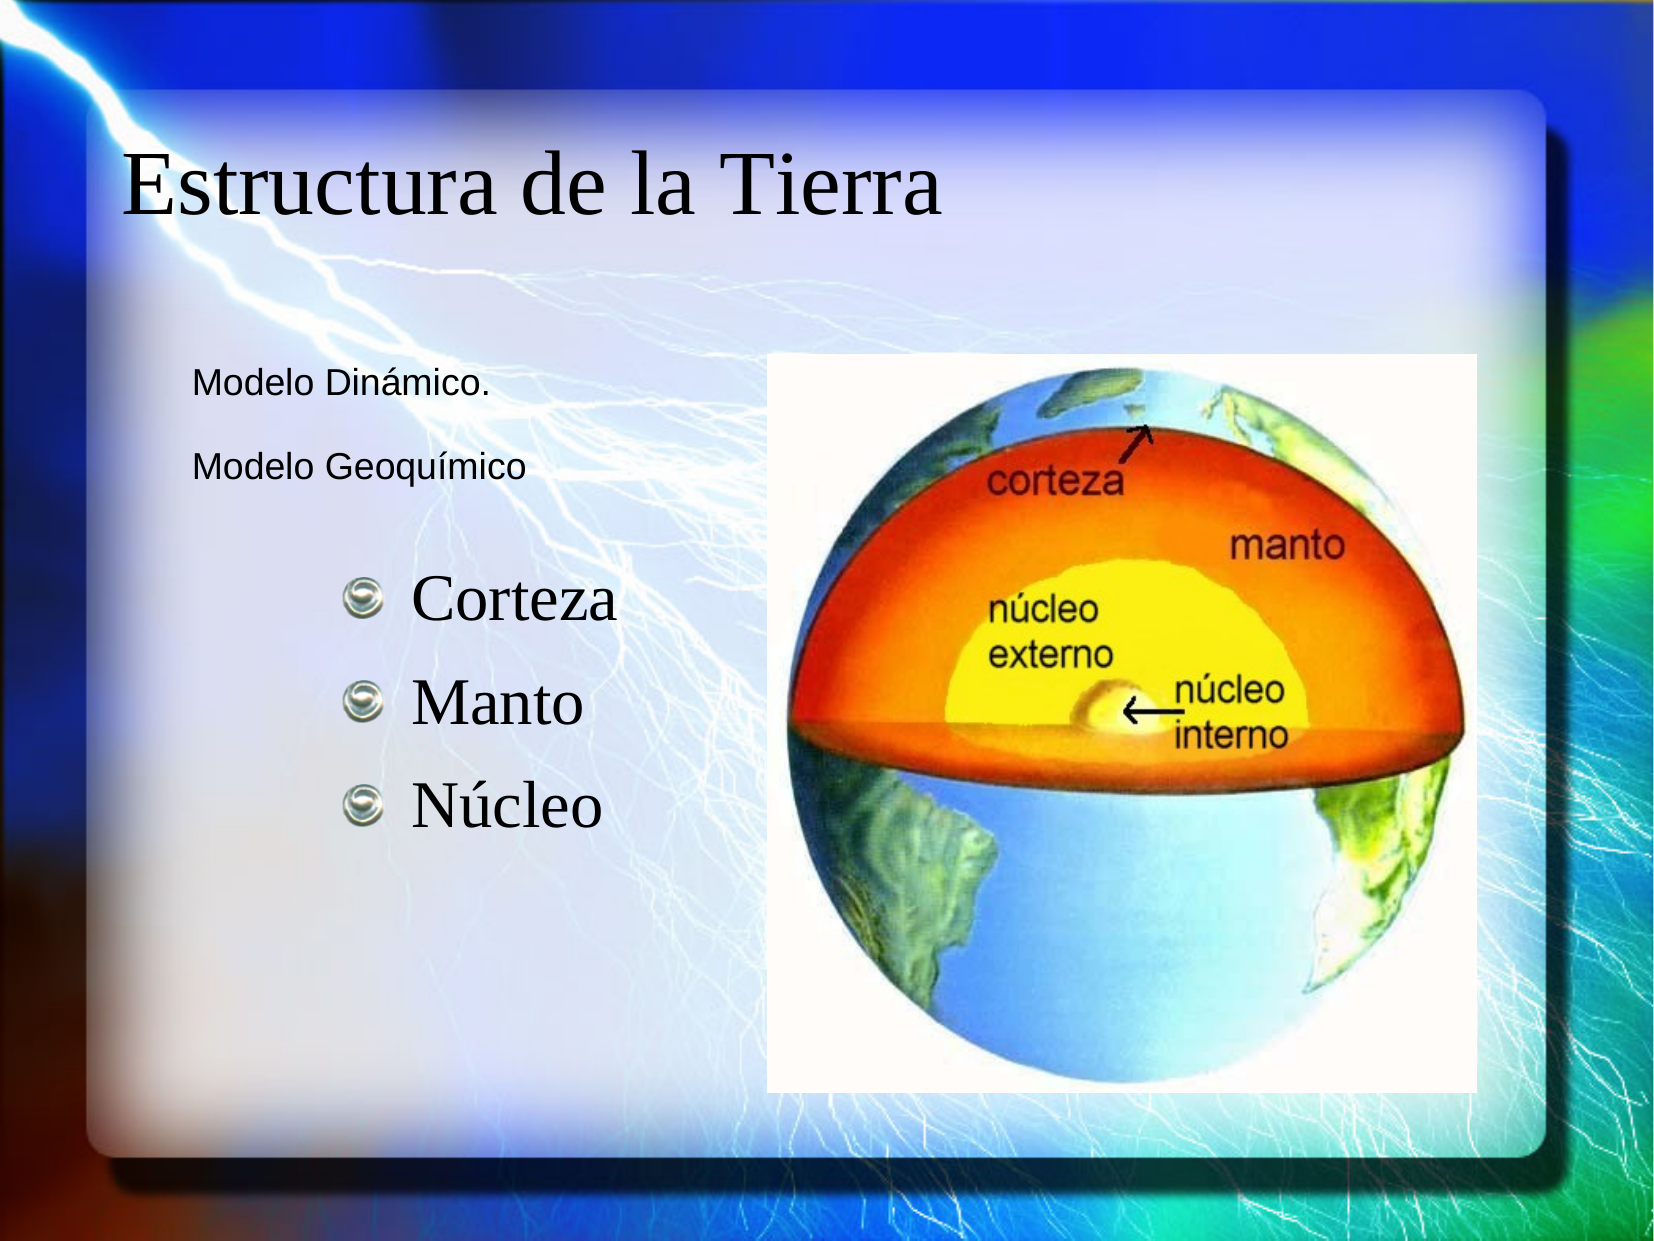

# Estructura de la Tierra
Modelo Dinámico.
Modelo Geoquímico
Corteza
Manto
Núcleo